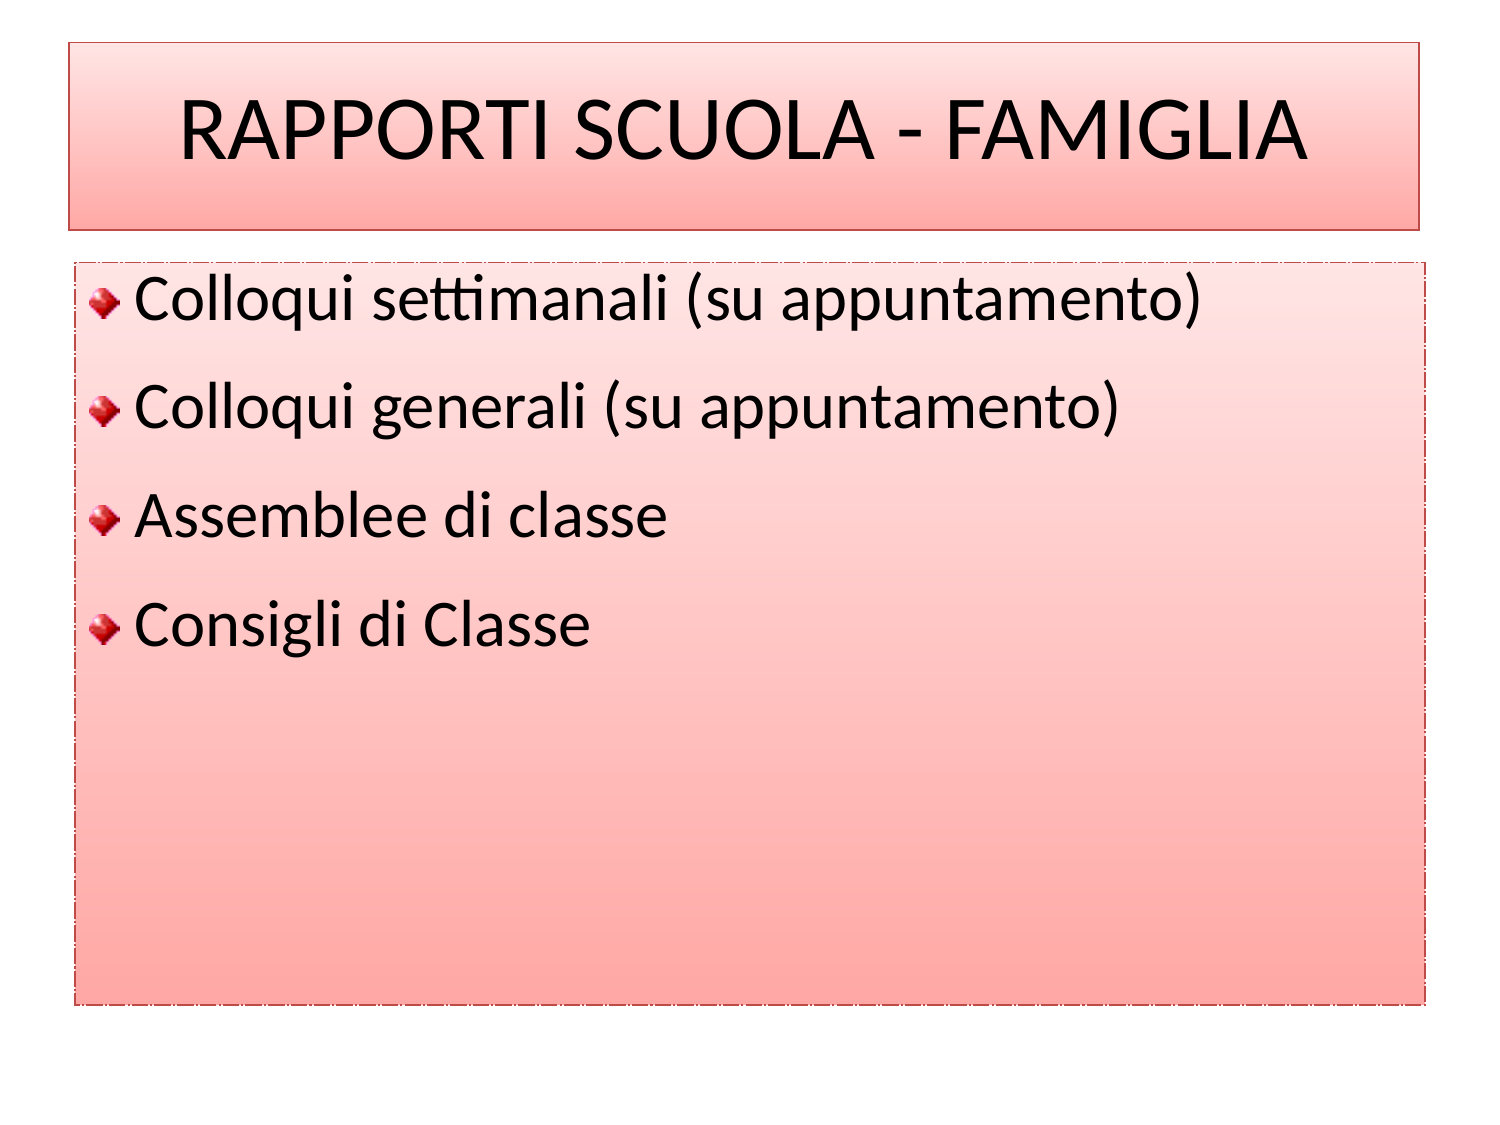

RAPPORTI SCUOLA - FAMIGLIA
 Colloqui settimanali (su appuntamento)
 Colloqui generali (su appuntamento)
 Assemblee di classe
 Consigli di Classe